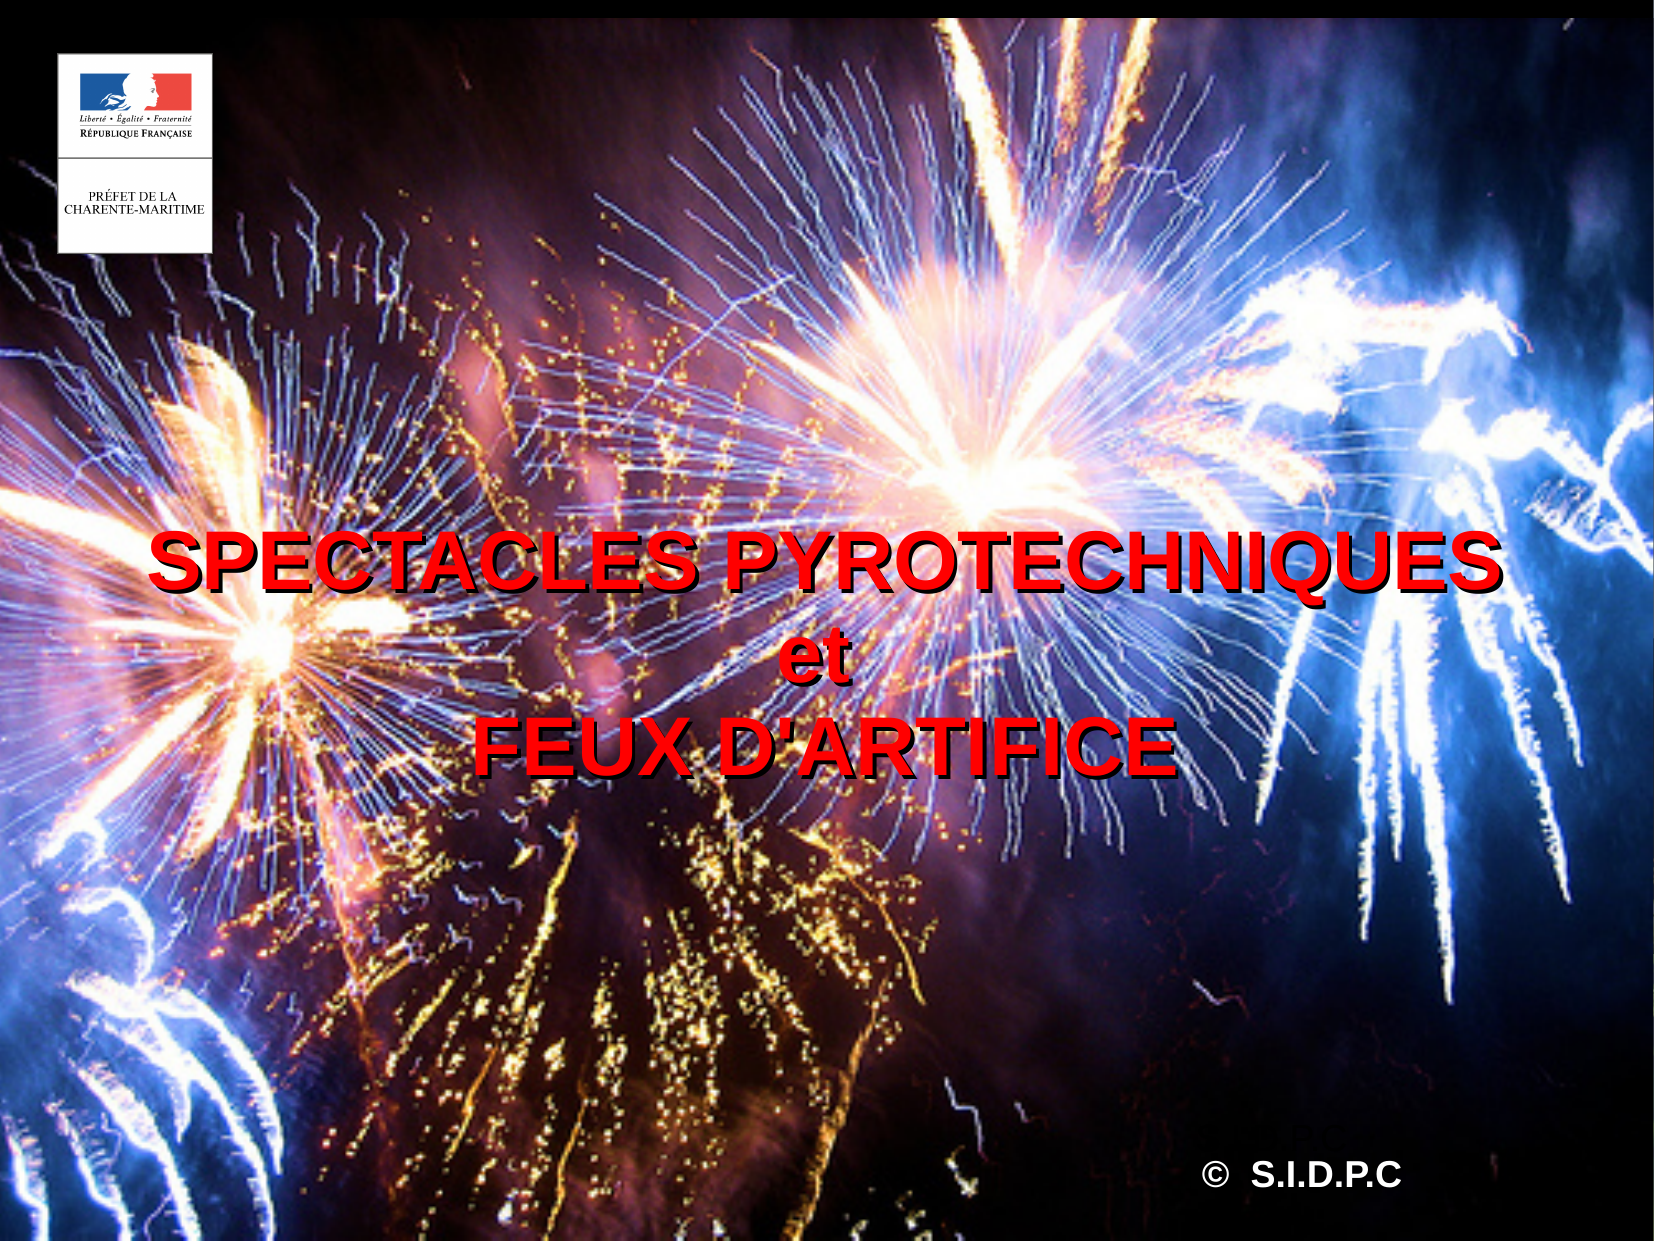

SPECTACLES PYROTECHNIQUES
et
FEUX D'ARTIFICE
S.I.D.P.C
© S.I.D.P.C